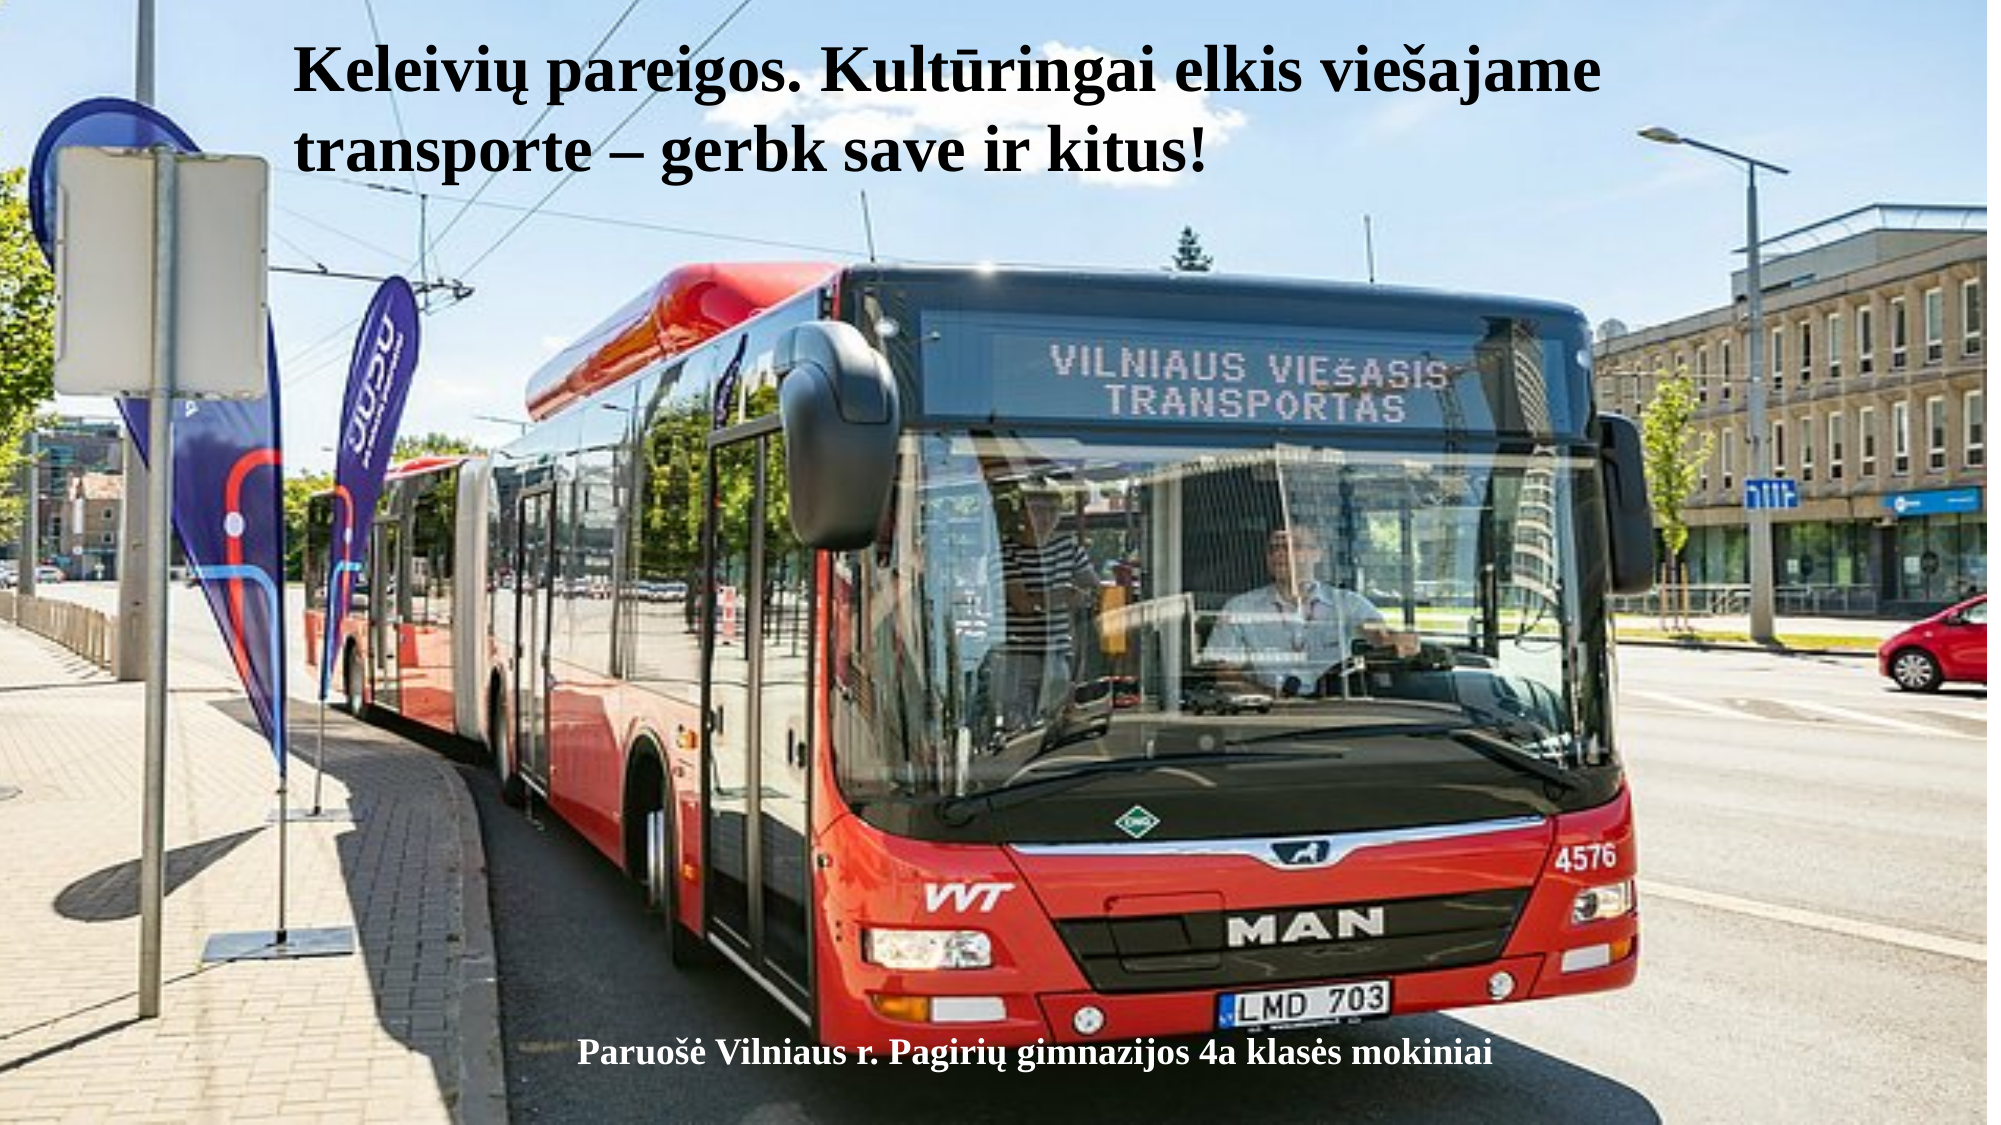

Keleivių pareigos. Kultūringai elkis viešajame transporte – gerbk save ir kitus!
#
Paruošė Vilniaus r. Pagirių gimnazijos 4a klasės mokiniai